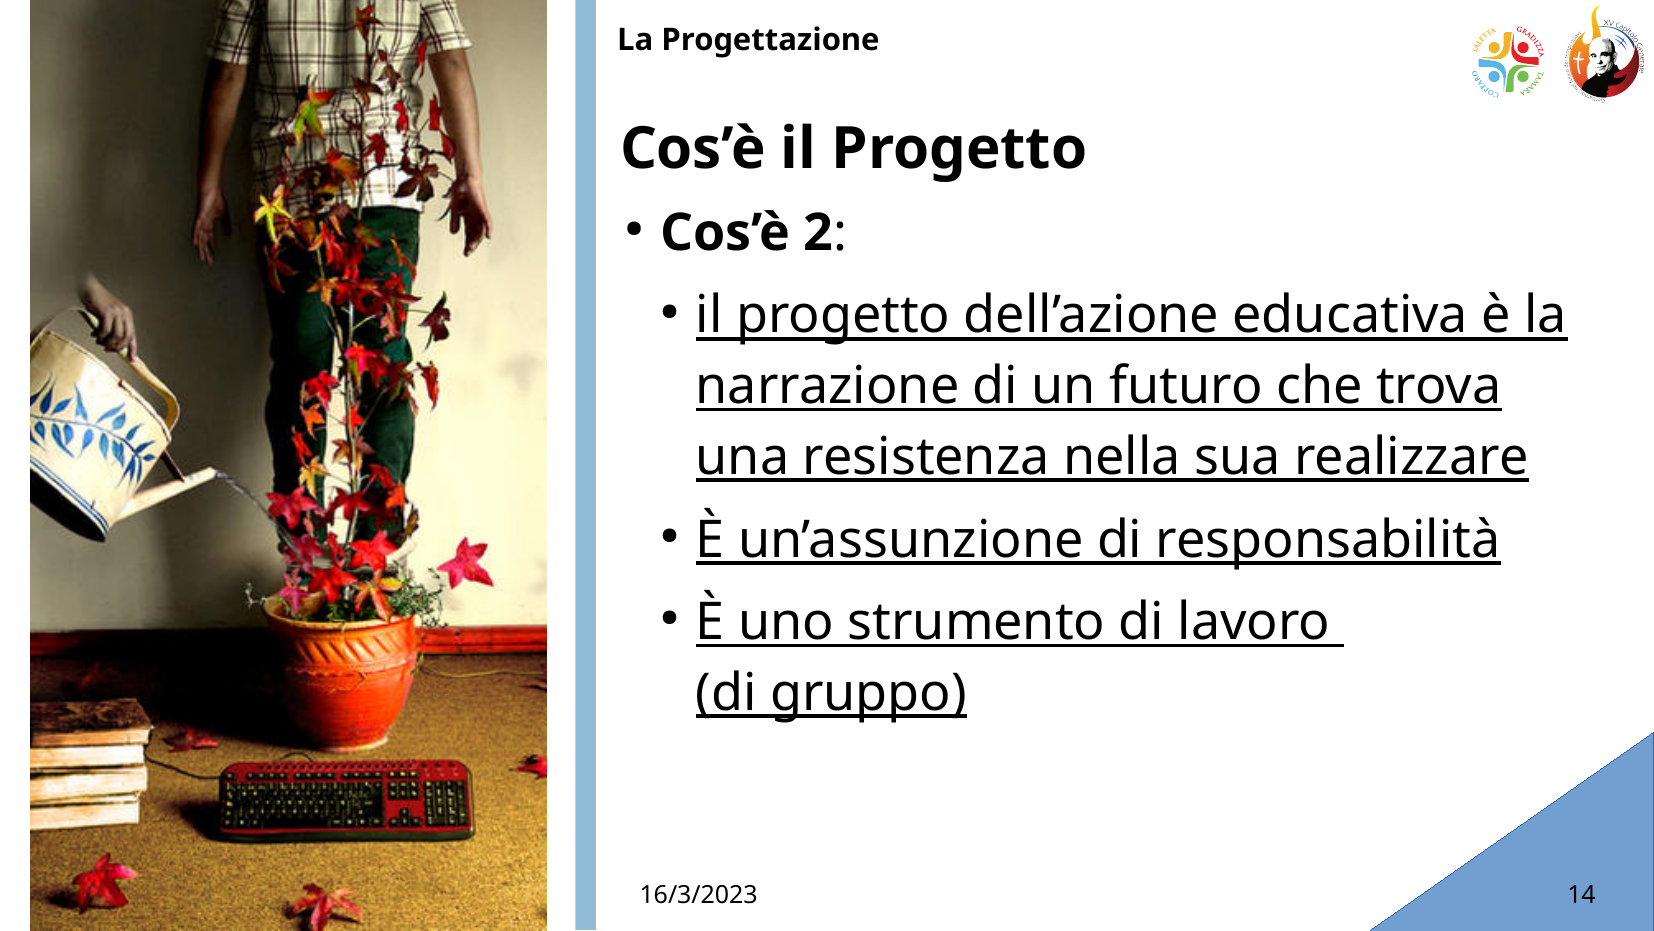

La Progettazione
Cos’è il Progetto
# Cos’è 2:
il progetto dell’azione educativa è la narrazione di un futuro che trova una resistenza nella sua realizzare
È un’assunzione di responsabilità
È uno strumento di lavoro
(di gruppo)